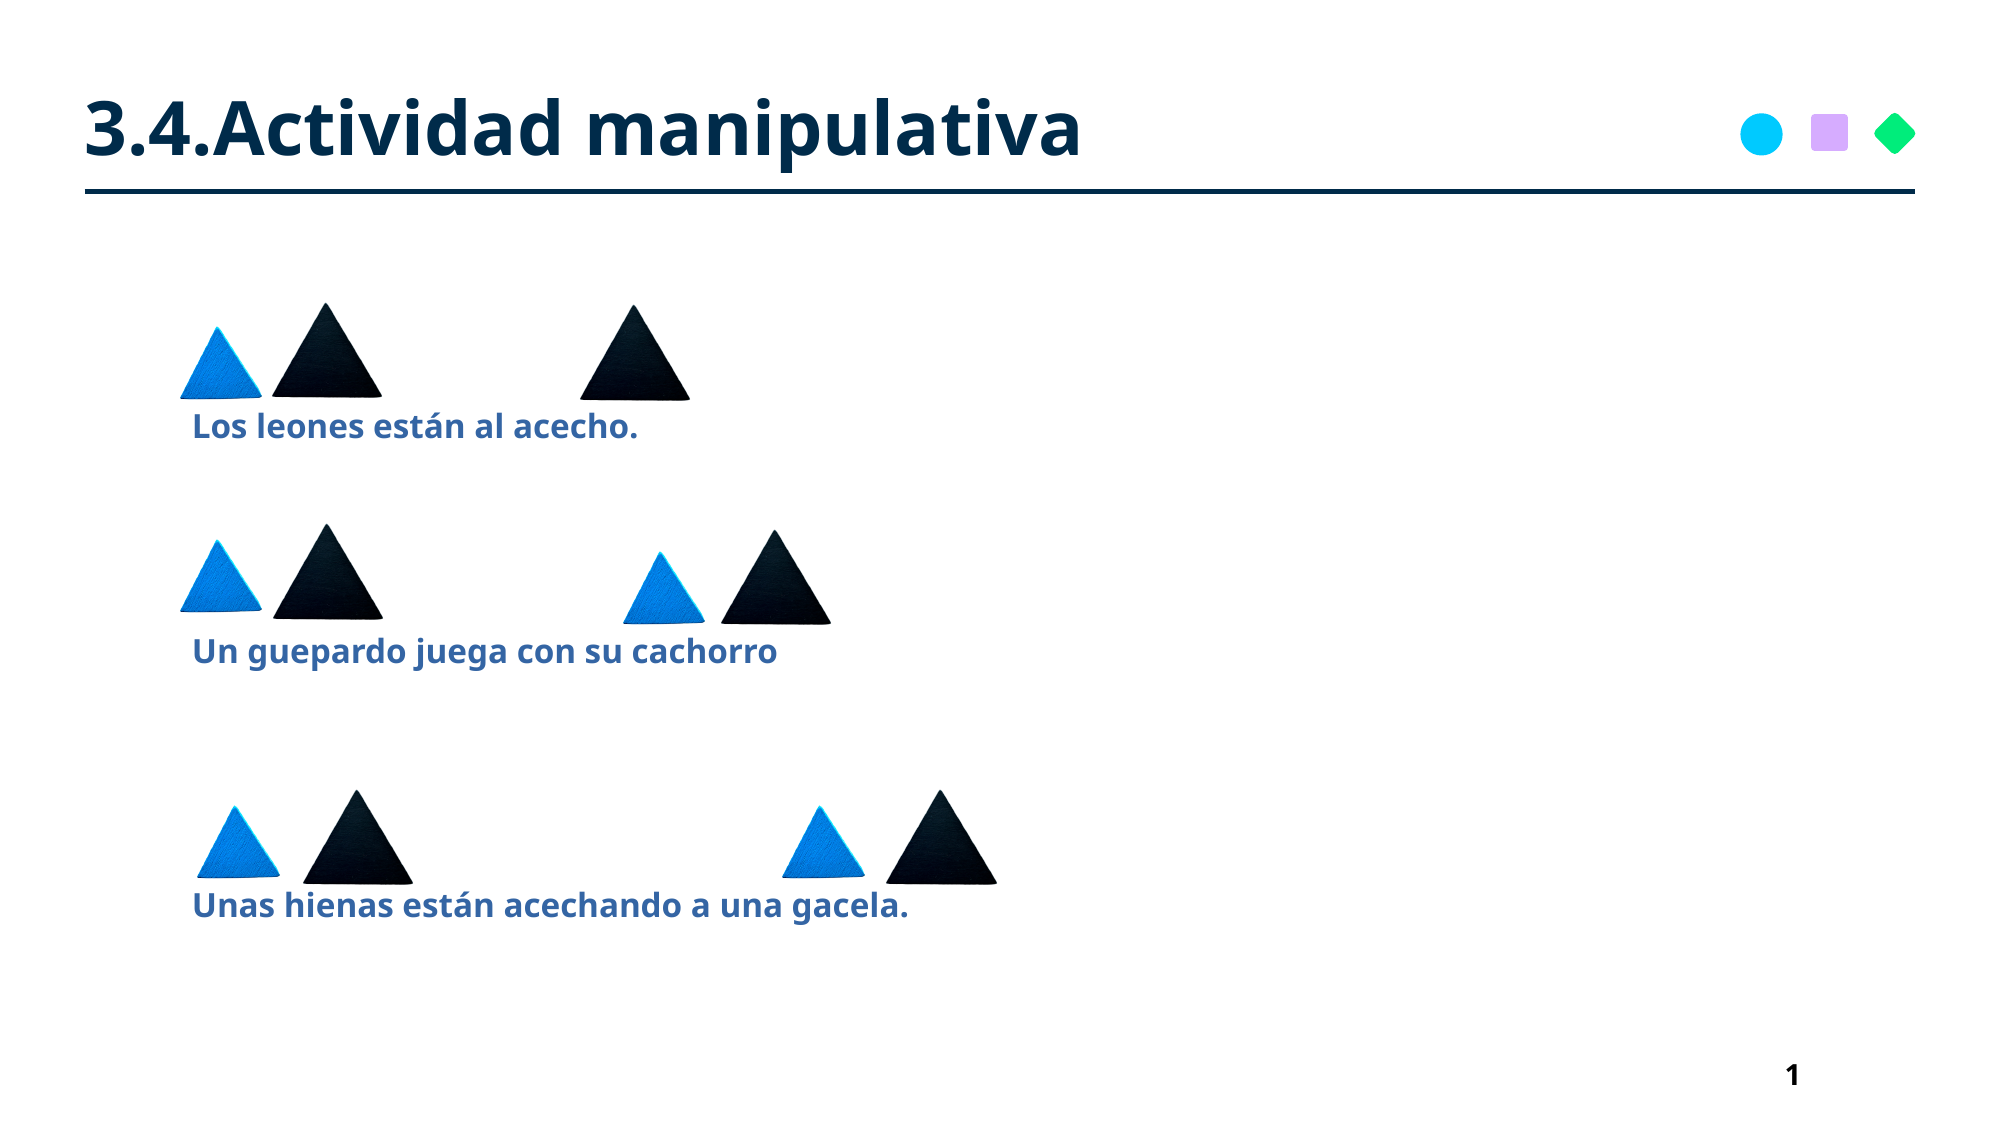

# 3.4.Actividad manipulativa
Los leones están al acecho.
Un guepardo juega con su cachorro
Unas hienas están acechando a una gacela.